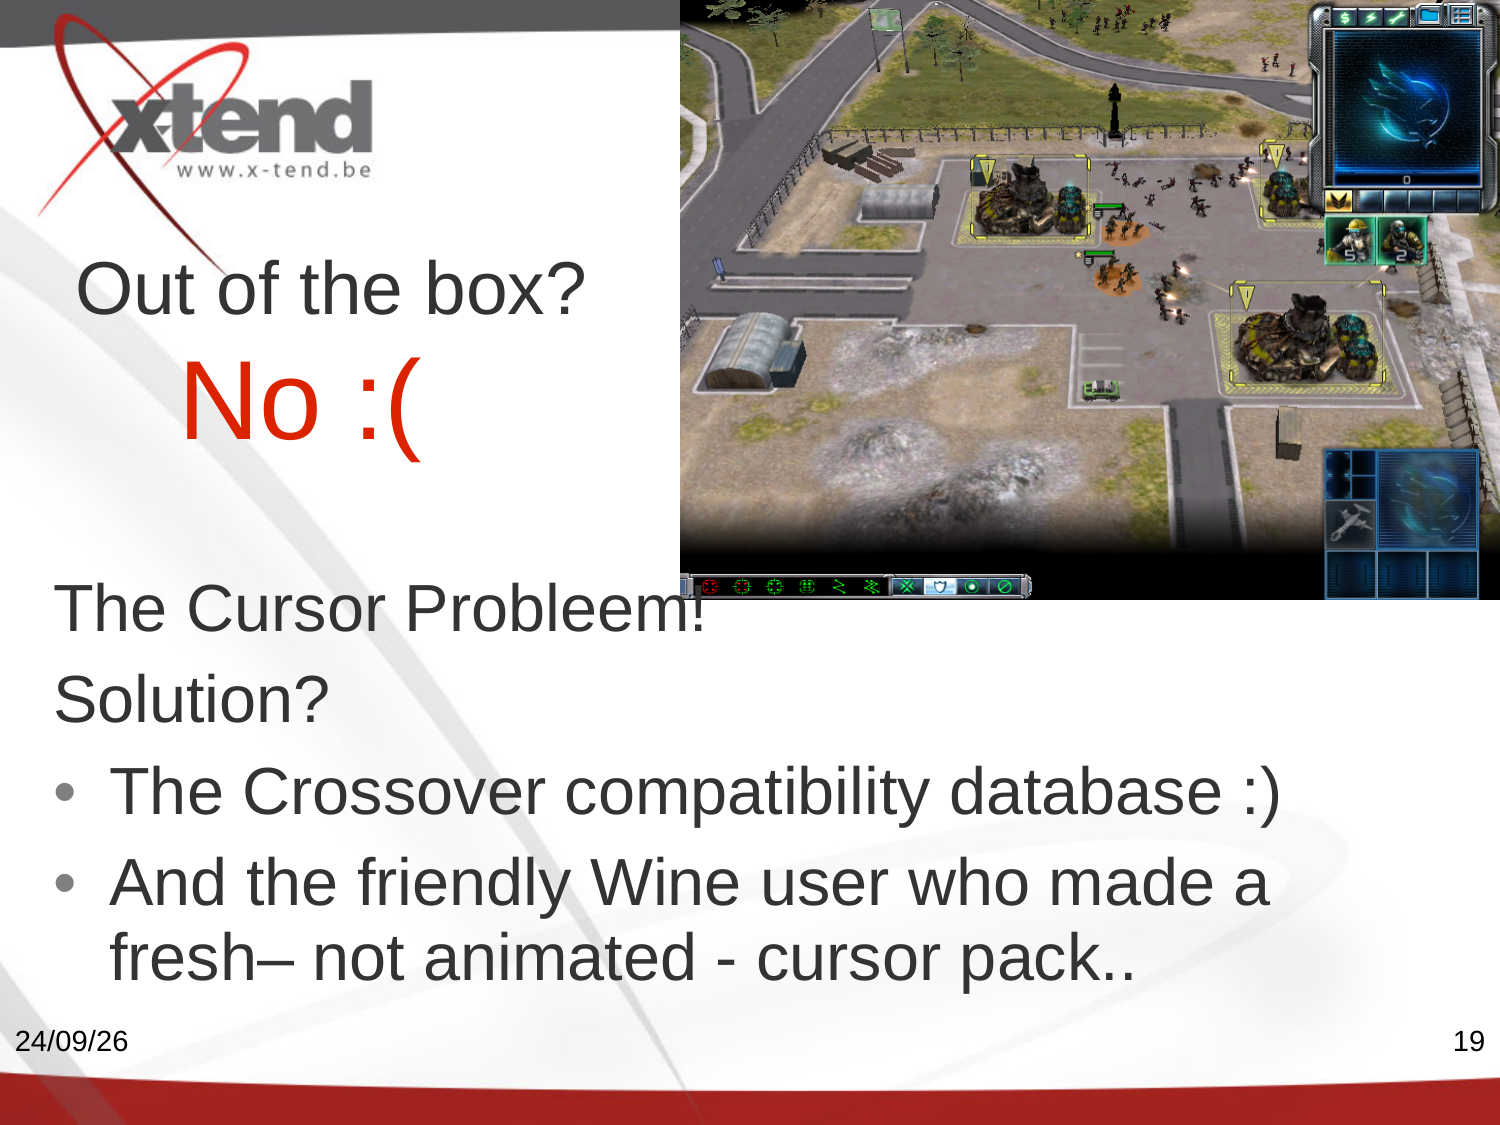

# Out of the box?
 No :(
The Cursor Probleem!
Solution?
The Crossover compatibility database :)
And the friendly Wine user who made a fresh– not animated - cursor pack..
19